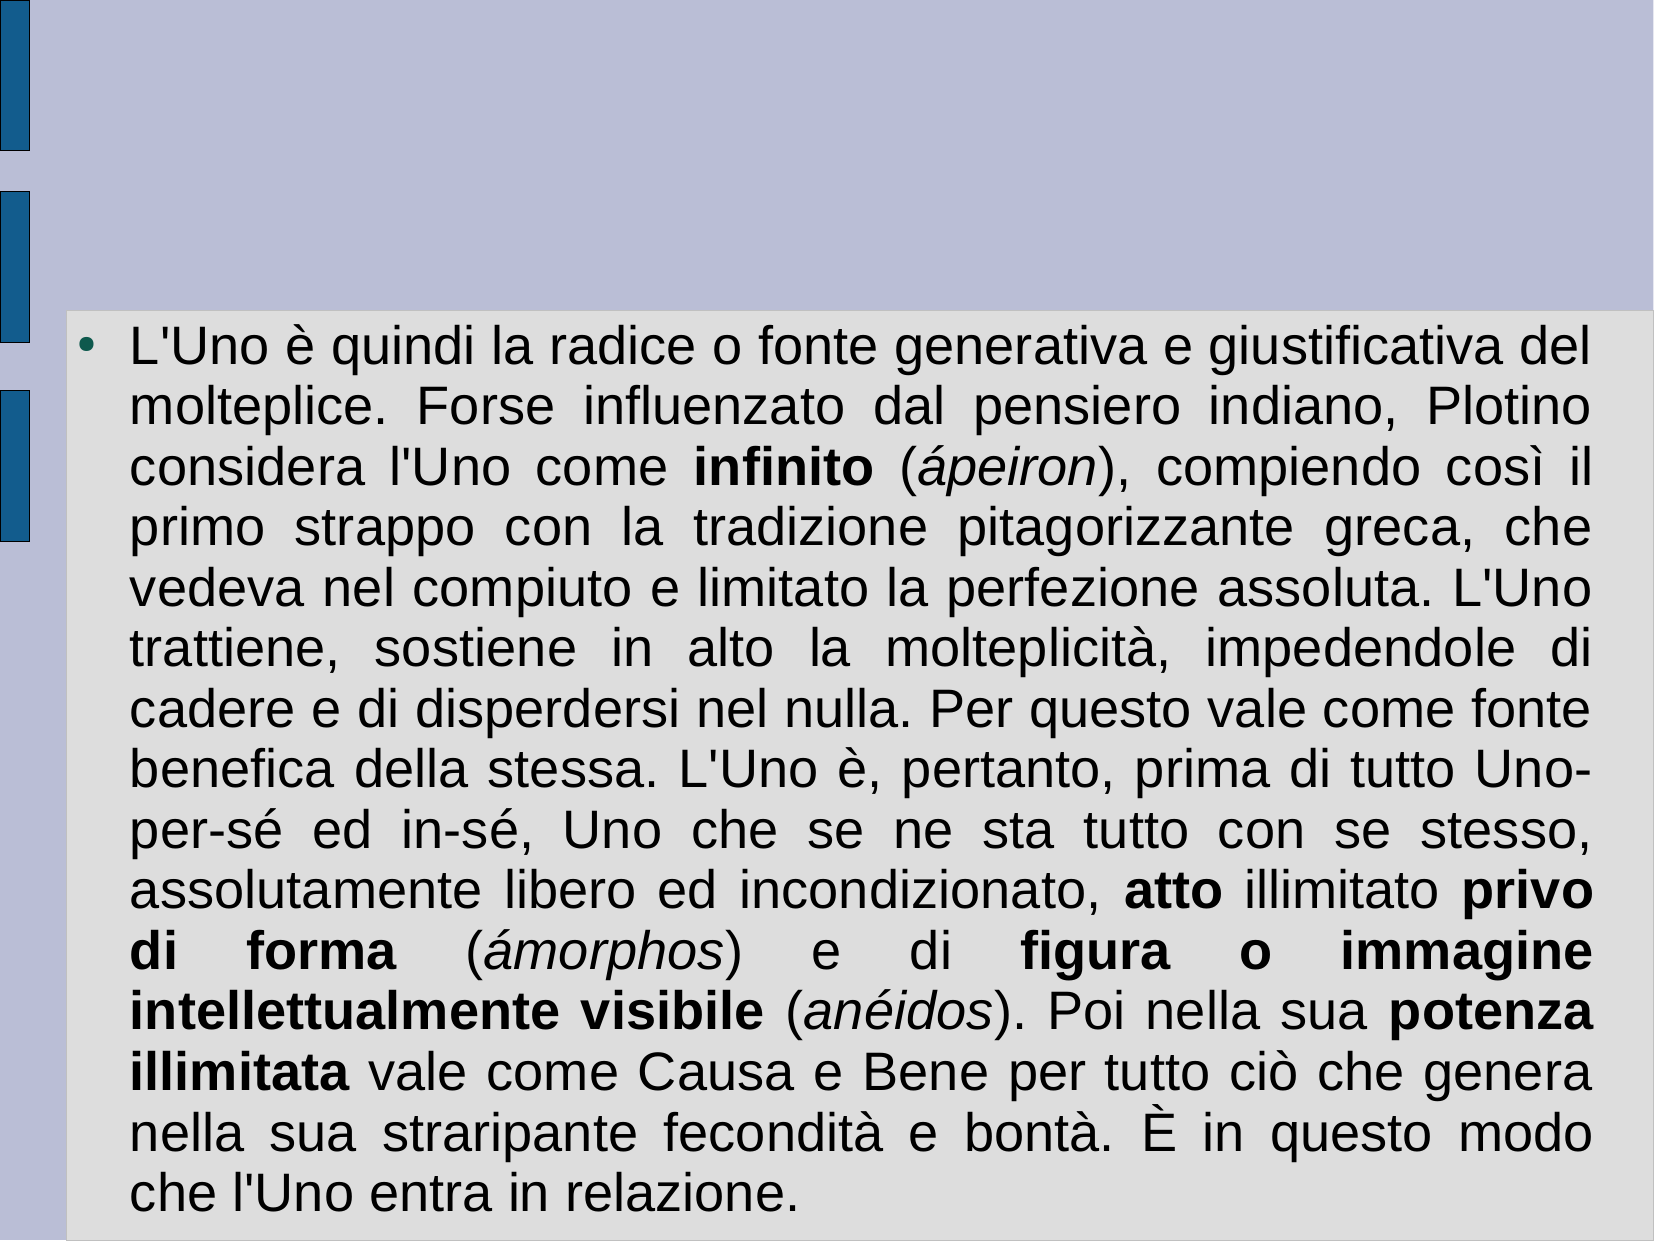

#
L'Uno è quindi la radice o fonte generativa e giustificativa del molteplice. Forse influenzato dal pensiero indiano, Plotino considera l'Uno come infinito (ápeiron), compiendo così il primo strappo con la tradizione pitagorizzante greca, che vedeva nel compiuto e limitato la perfezione assoluta. L'Uno trattiene, sostiene in alto la molteplicità, impedendole di cadere e di disperdersi nel nulla. Per questo vale come fonte benefica della stessa. L'Uno è, pertanto, prima di tutto Uno-per-sé ed in-sé, Uno che se ne sta tutto con se stesso, assolutamente libero ed incondizionato, atto illimitato privo di forma (ámorphos) e di figura o immagine intellettualmente visibile (anéidos). Poi nella sua potenza illimitata vale come Causa e Bene per tutto ciò che genera nella sua straripante fecondità e bontà. È in questo modo che l'Uno entra in relazione.